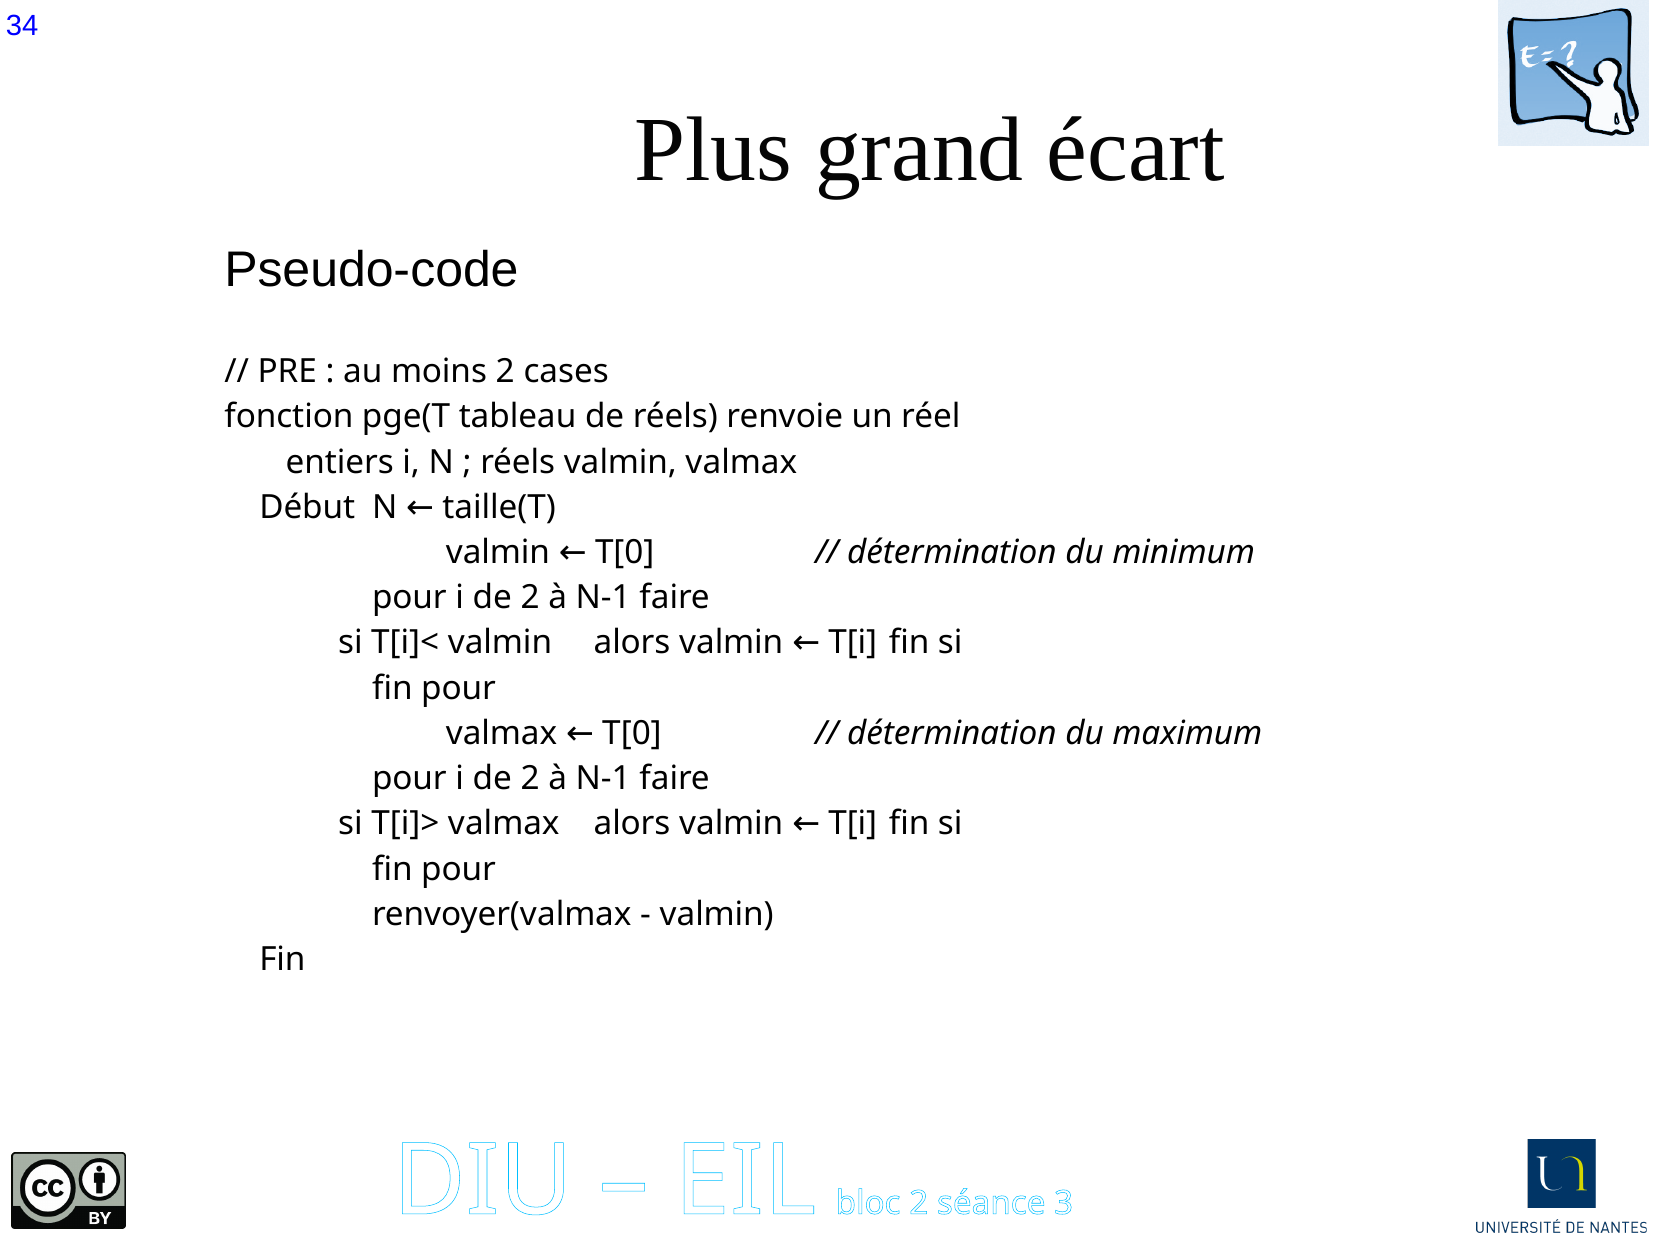

34
# Plus grand écart
Pseudo-code
// PRE : au moins 2 cases
fonction pge(T tableau de réels) renvoie un réel
 entiers i, N ; réels valmin, valmax
 Début	N ← taille(T)
			valmin ← T[0]			// détermination du minimum
 	pour i de 2 à N-1 faire
 si T[i]< valmin	alors valmin ← T[i]	fin si
 	fin pour
			valmax ← T[0]			// détermination du maximum
 	pour i de 2 à N-1 faire
 si T[i]> valmax	alors valmin ← T[i]	fin si
 	fin pour
 	renvoyer(valmax - valmin)
 Fin